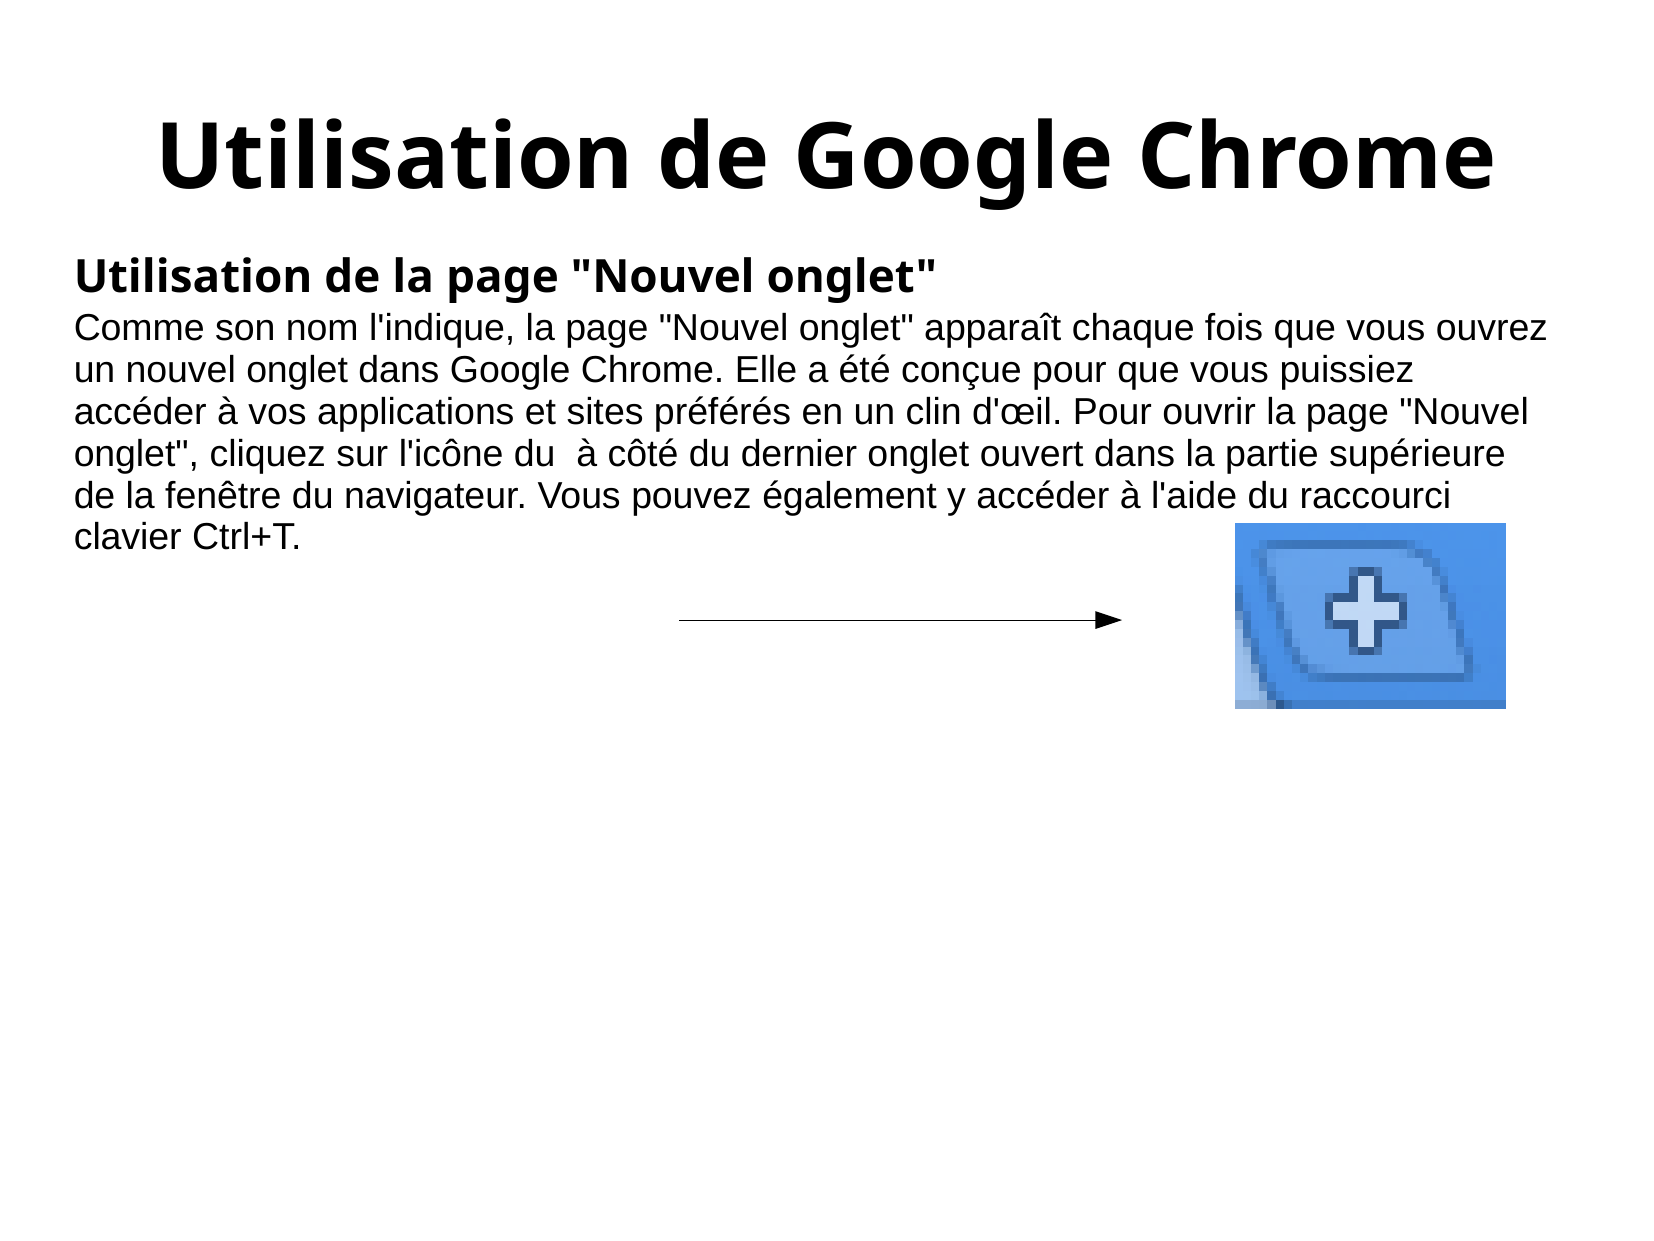

# Utilisation de Google Chrome
Utilisation de la page "Nouvel onglet"
Comme son nom l'indique, la page "Nouvel onglet" apparaît chaque fois que vous ouvrez un nouvel onglet dans Google Chrome. Elle a été conçue pour que vous puissiez accéder à vos applications et sites préférés en un clin d'œil. Pour ouvrir la page "Nouvel onglet", cliquez sur l'icône du à côté du dernier onglet ouvert dans la partie supérieure de la fenêtre du navigateur. Vous pouvez également y accéder à l'aide du raccourci clavier Ctrl+T.